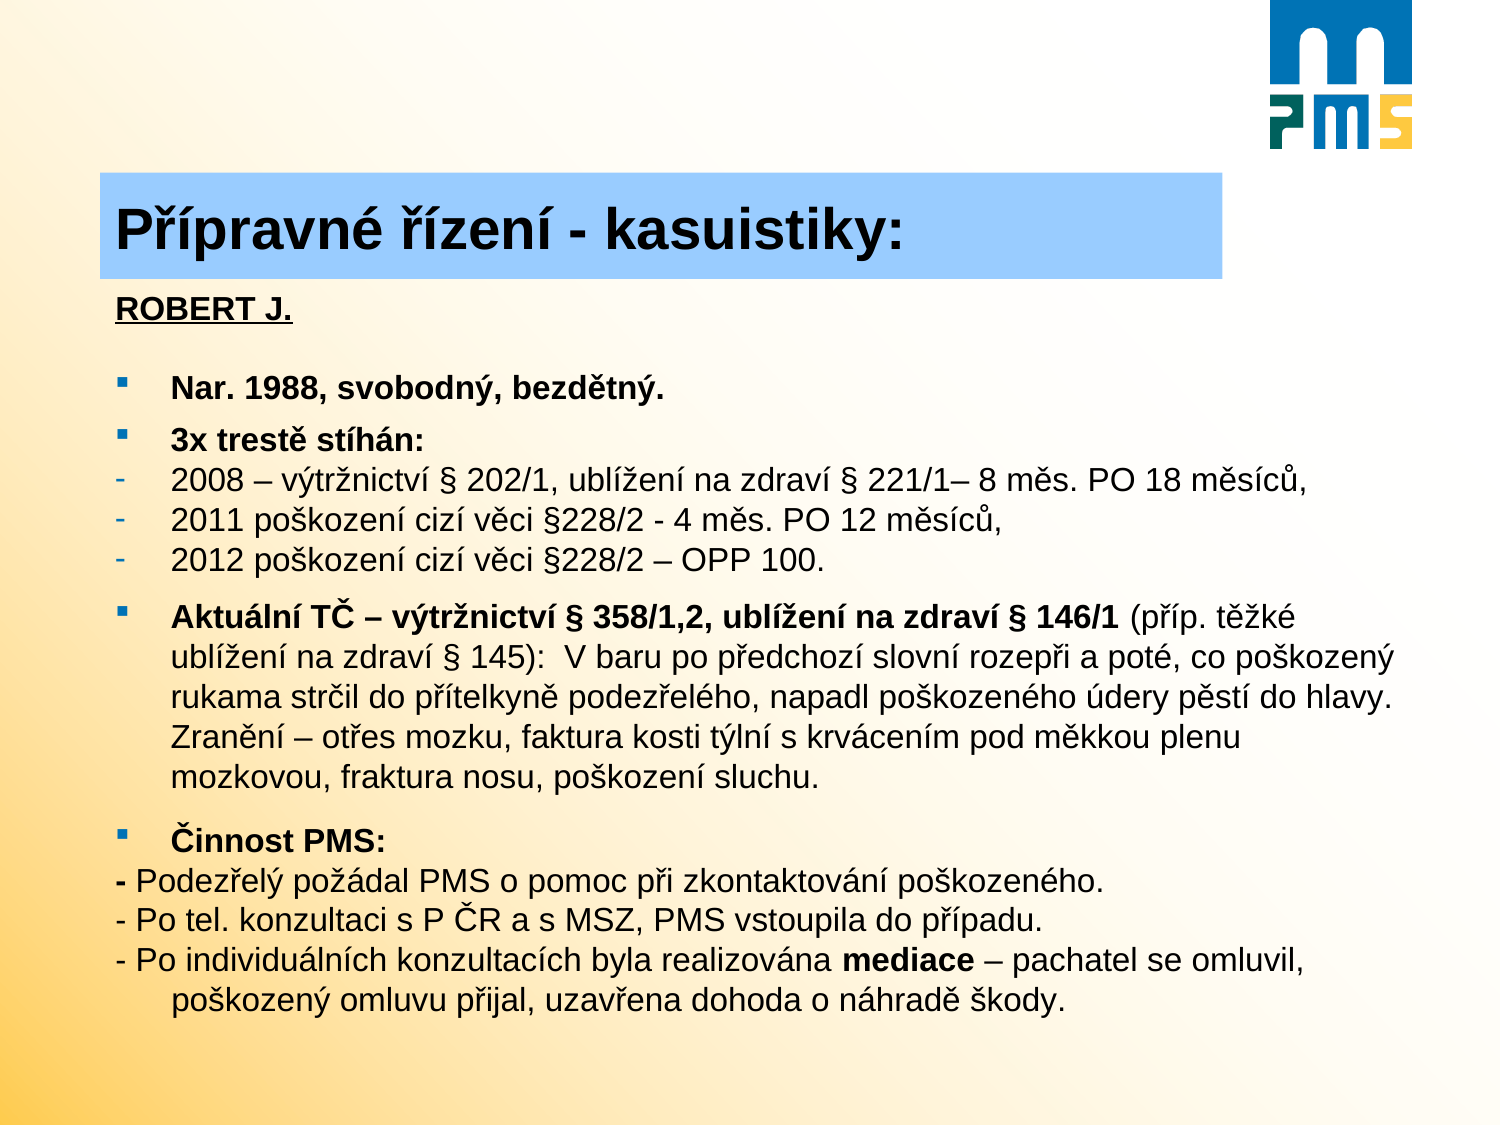

Přípravné řízení - kasuistiky:
ROBERT J.
Nar. 1988, svobodný, bezdětný.
3x trestě stíhán:
2008 – výtržnictví § 202/1, ublížení na zdraví § 221/1– 8 měs. PO 18 měsíců,
2011 poškození cizí věci §228/2 - 4 měs. PO 12 měsíců,
2012 poškození cizí věci §228/2 – OPP 100.
Aktuální TČ – výtržnictví § 358/1,2, ublížení na zdraví § 146/1 (příp. těžké ublížení na zdraví § 145): V baru po předchozí slovní rozepři a poté, co poškozený rukama strčil do přítelkyně podezřelého, napadl poškozeného údery pěstí do hlavy. Zranění – otřes mozku, faktura kosti týlní s krvácením pod měkkou plenu mozkovou, fraktura nosu, poškození sluchu.
Činnost PMS:
- Podezřelý požádal PMS o pomoc při zkontaktování poškozeného.
- Po tel. konzultaci s P ČR a s MSZ, PMS vstoupila do případu.
- Po individuálních konzultacích byla realizována mediace – pachatel se omluvil, poškozený omluvu přijal, uzavřena dohoda o náhradě škody.